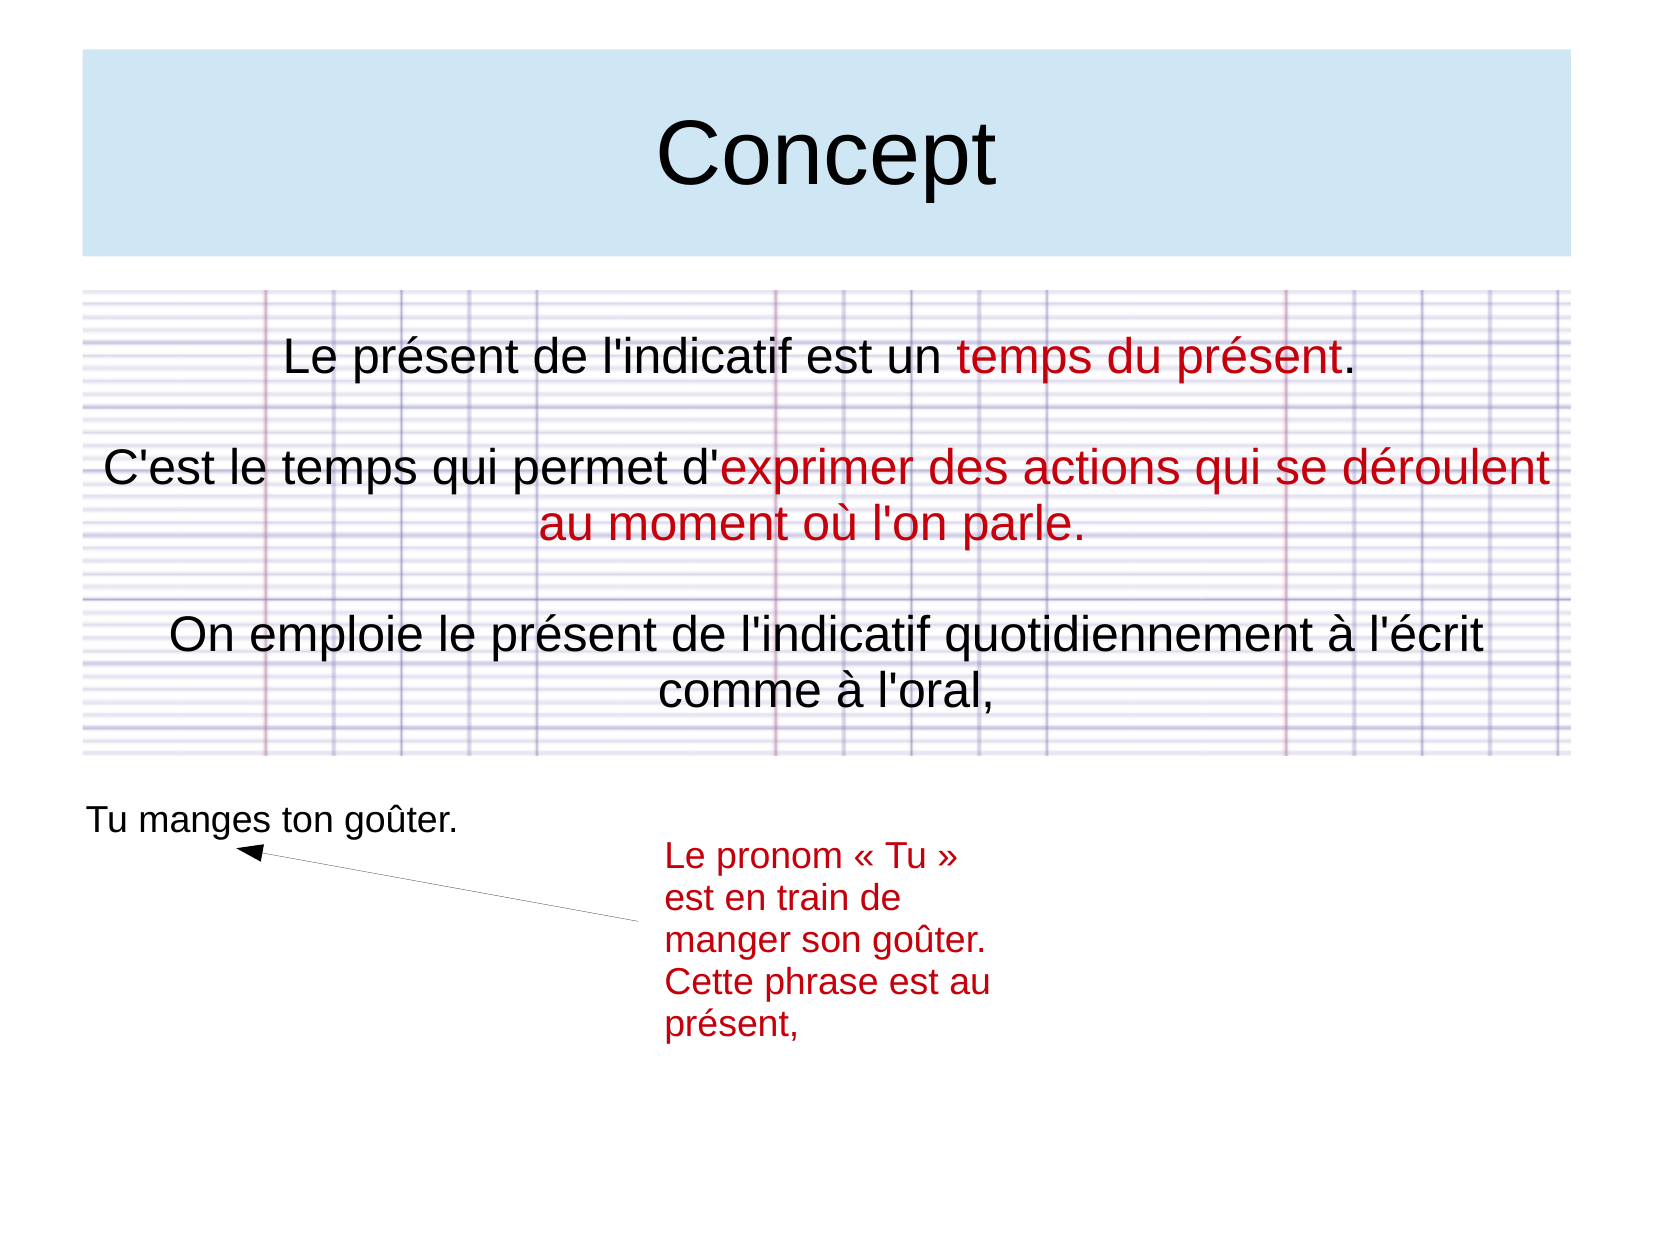

# Concept
Le présent de l'indicatif est un temps du présent.
C'est le temps qui permet d'exprimer des actions qui se déroulent au moment où l'on parle.
On emploie le présent de l'indicatif quotidiennement à l'écrit comme à l'oral,
Tu manges ton goûter.
Le pronom « Tu » est en train de manger son goûter. Cette phrase est au présent,